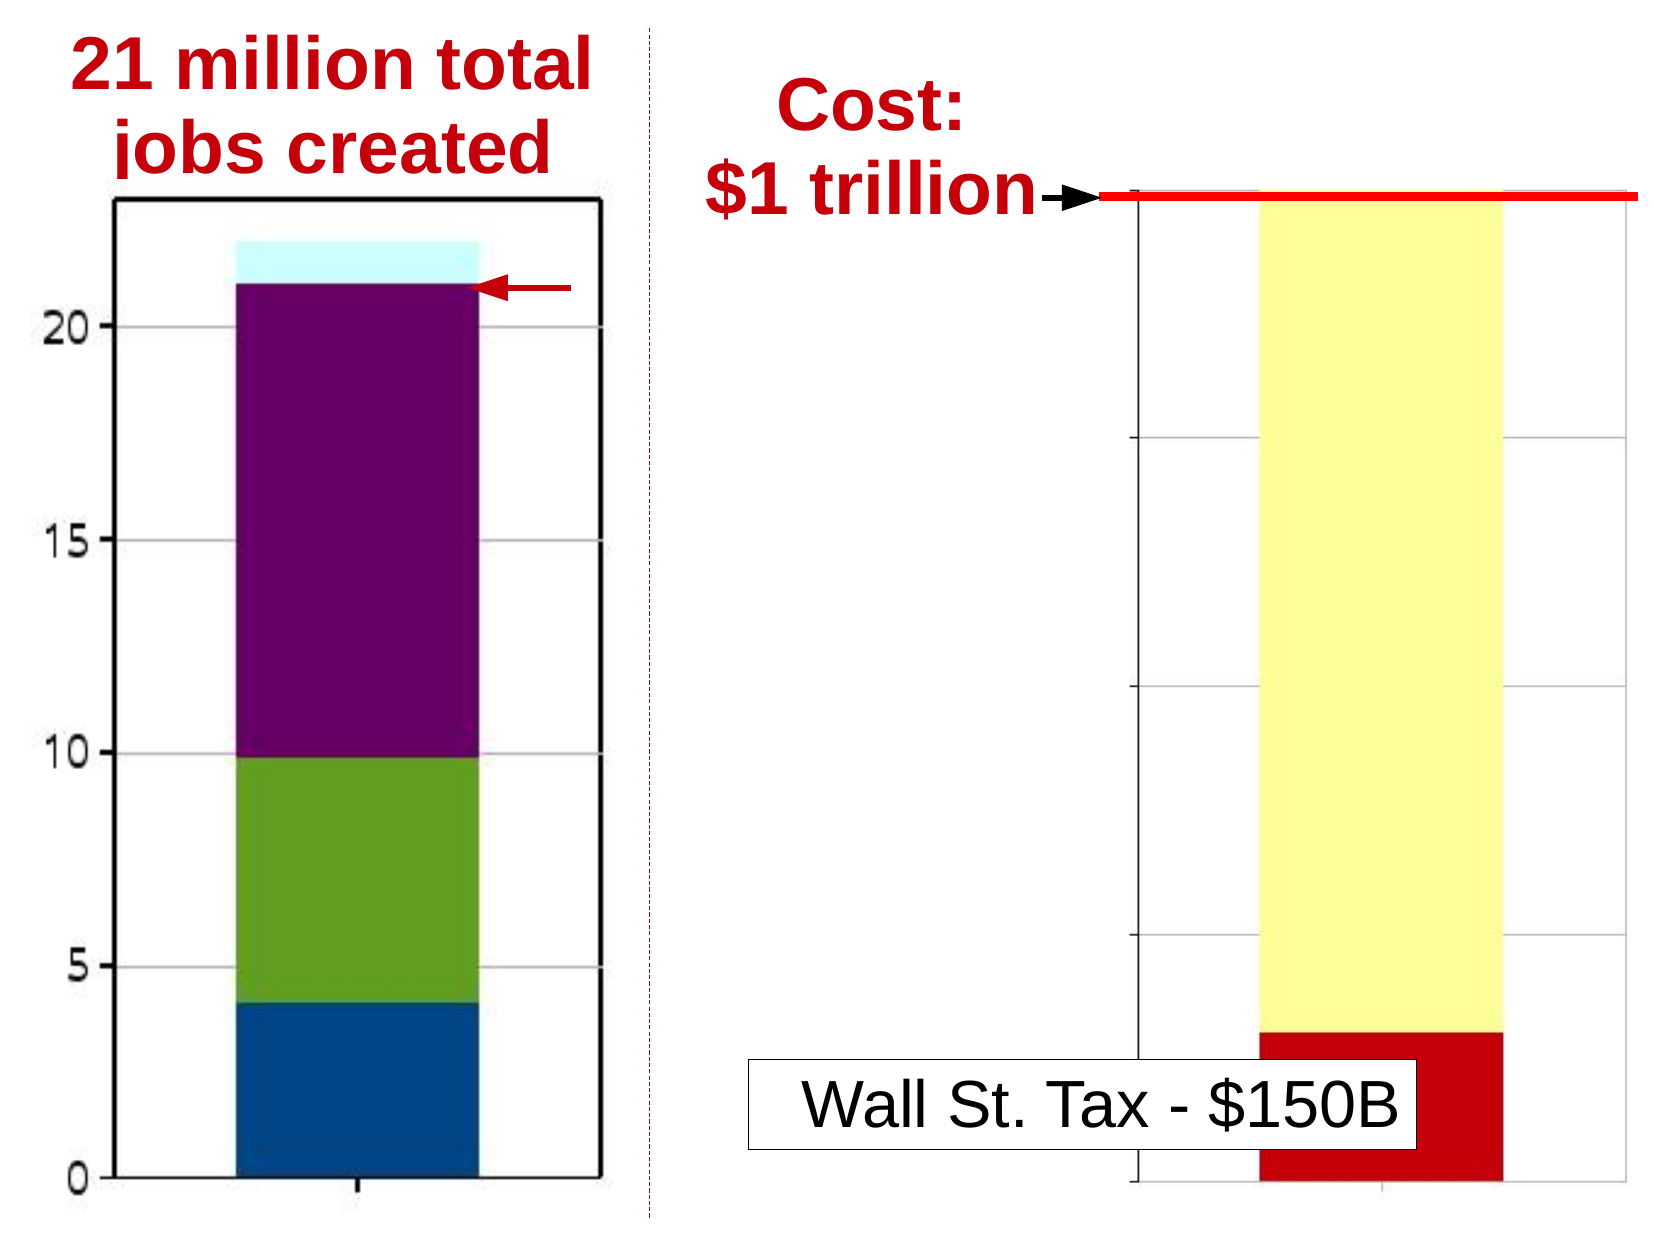

21 million total jobs created
Cost:
$1 trillion
 Wall St. Tax - $150B